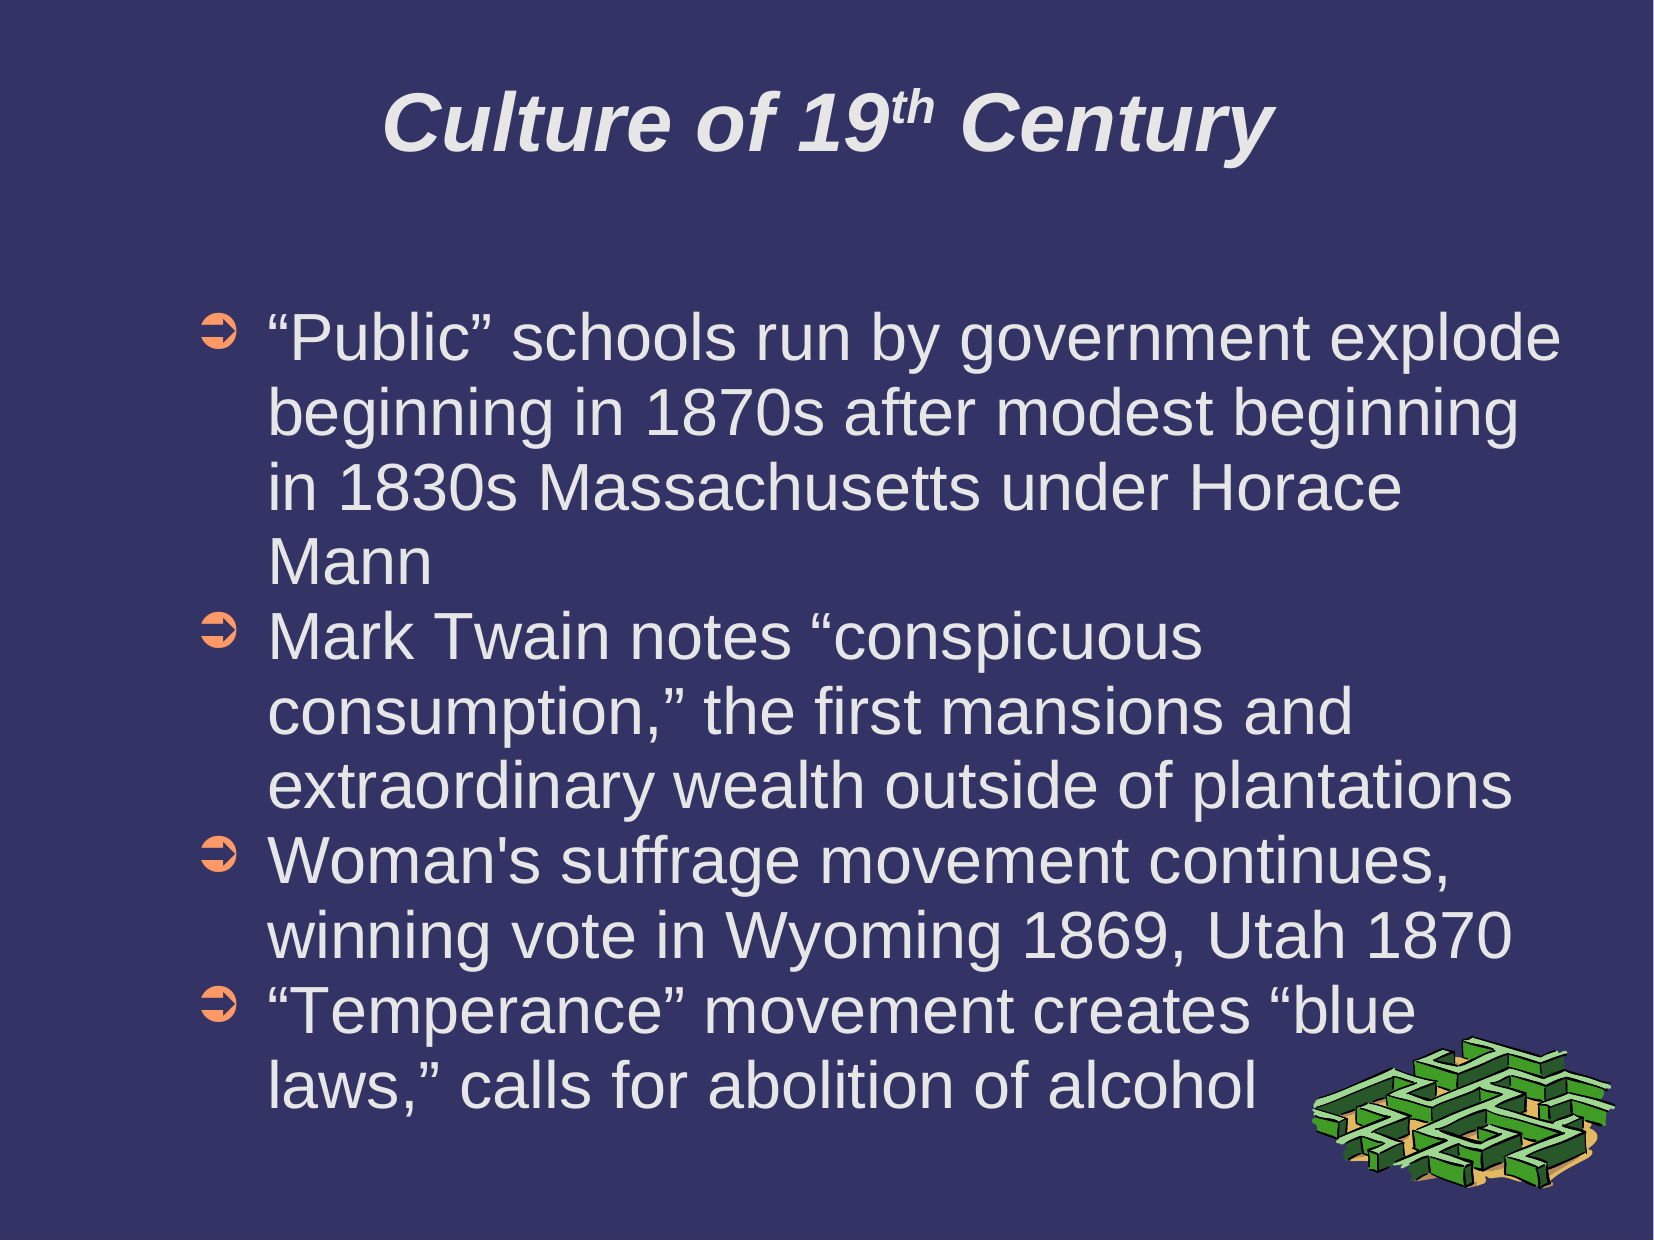

# Culture of 19th Century
“Public” schools run by government explode beginning in 1870s after modest beginning in 1830s Massachusetts under Horace Mann
Mark Twain notes “conspicuous consumption,” the first mansions and extraordinary wealth outside of plantations
Woman's suffrage movement continues, winning vote in Wyoming 1869, Utah 1870
“Temperance” movement creates “blue laws,” calls for abolition of alcohol